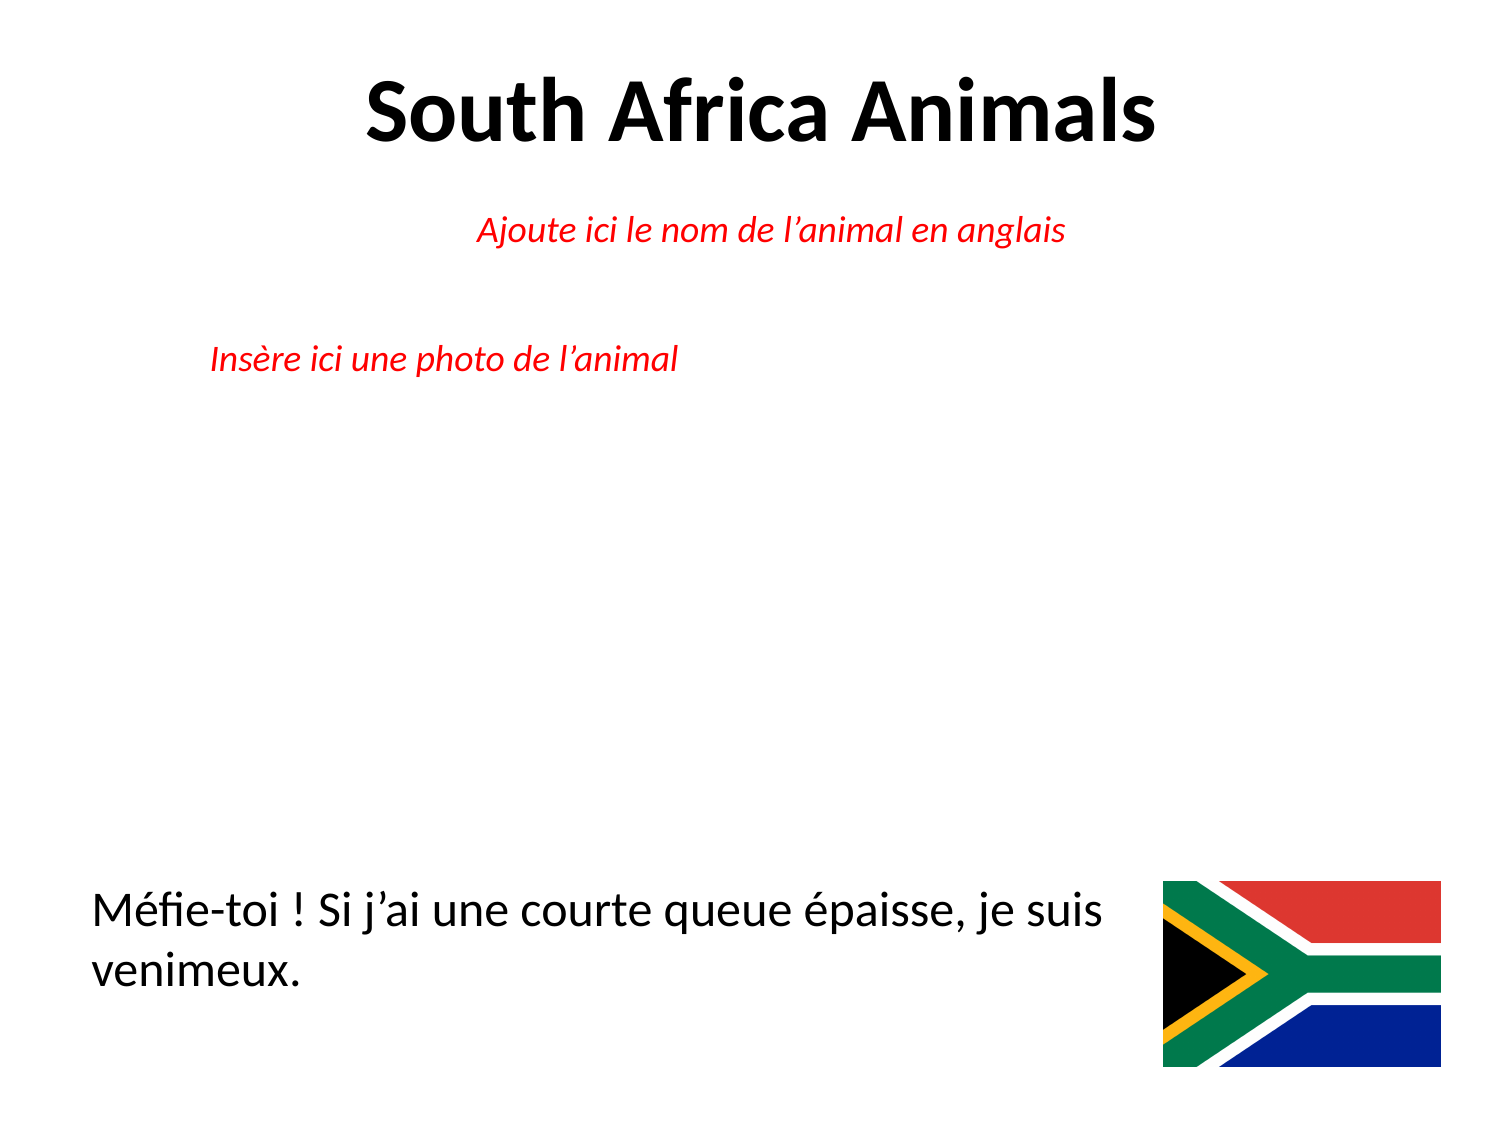

South Africa Animals
Ajoute ici le nom de l’animal en anglais
Insère ici une photo de l’animal
Méfie-toi ! Si j’ai une courte queue épaisse, je suis venimeux.